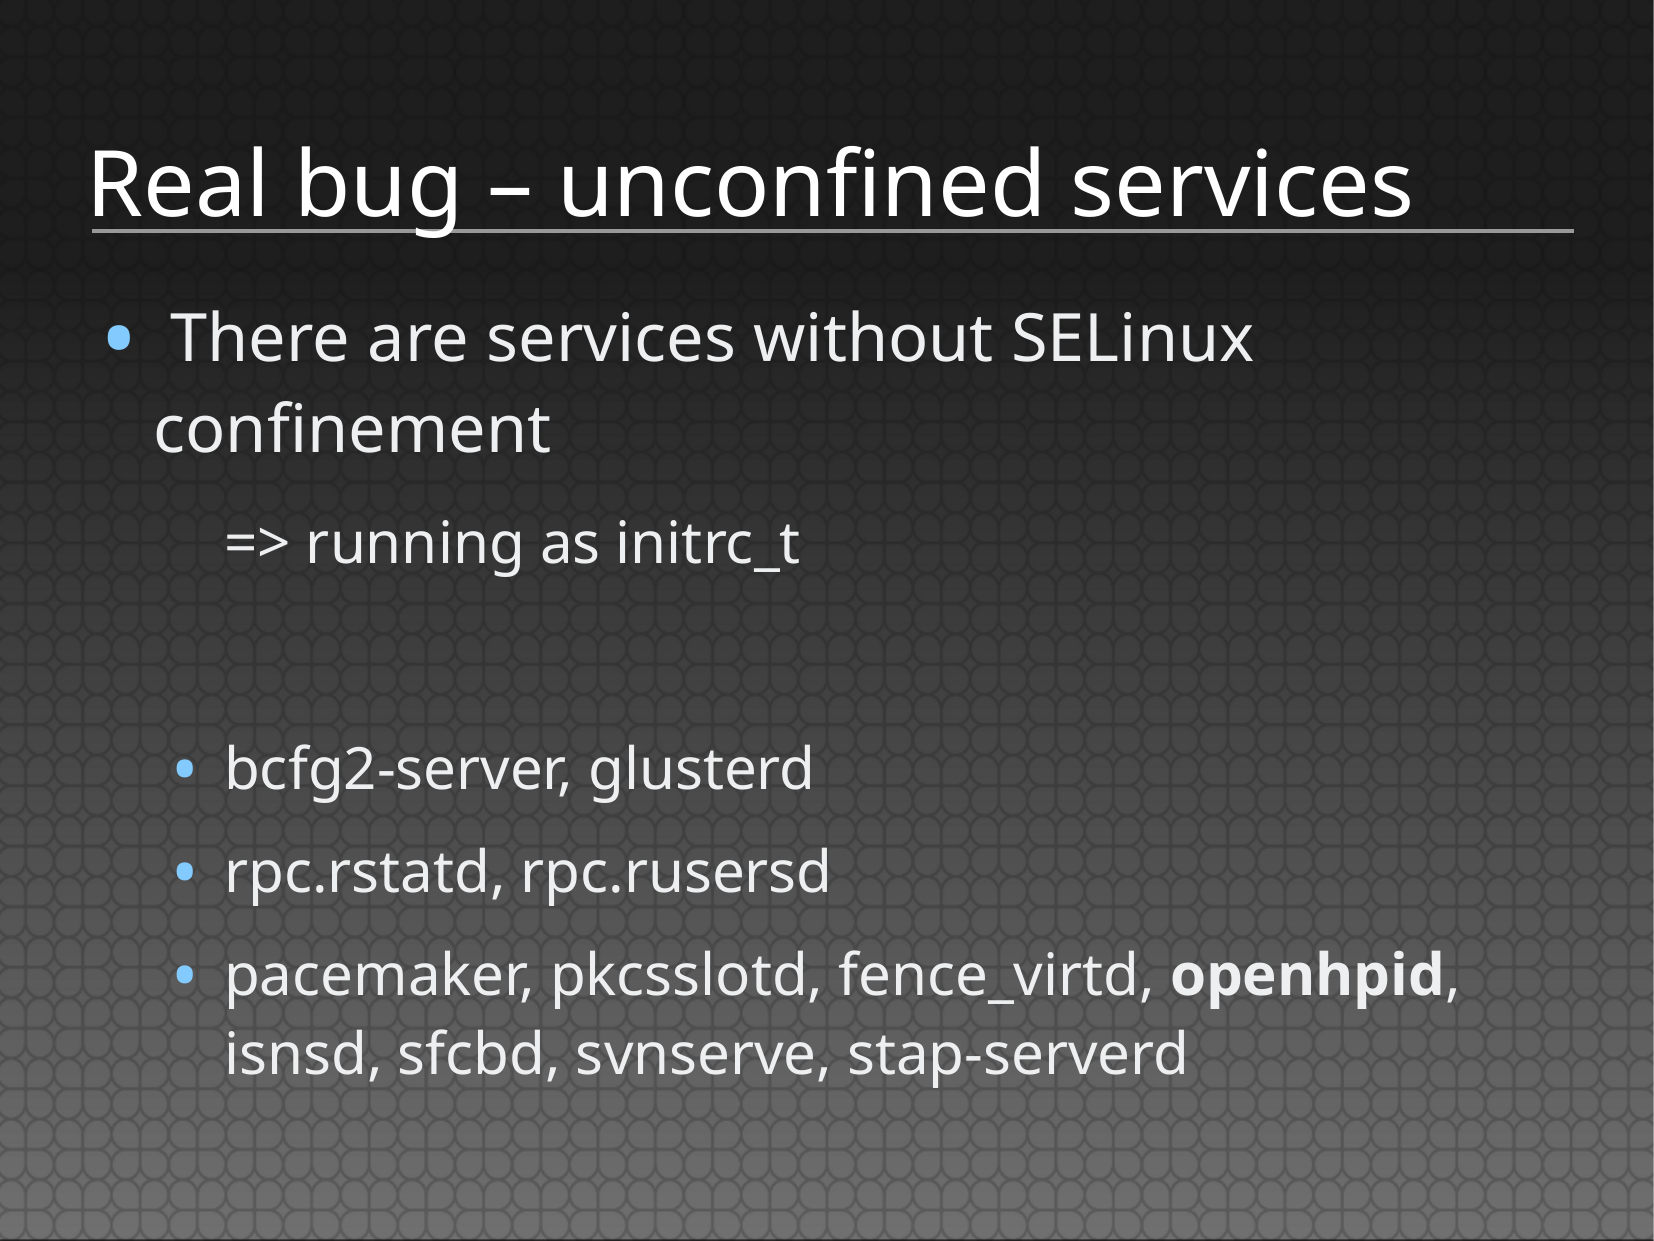

# Real bug – unconfined services
 There are services without SELinux confinement
=> running as initrc_t
bcfg2-server, glusterd
rpc.rstatd, rpc.rusersd
pacemaker, pkcsslotd, fence_virtd, openhpid, isnsd, sfcbd, svnserve, stap-serverd